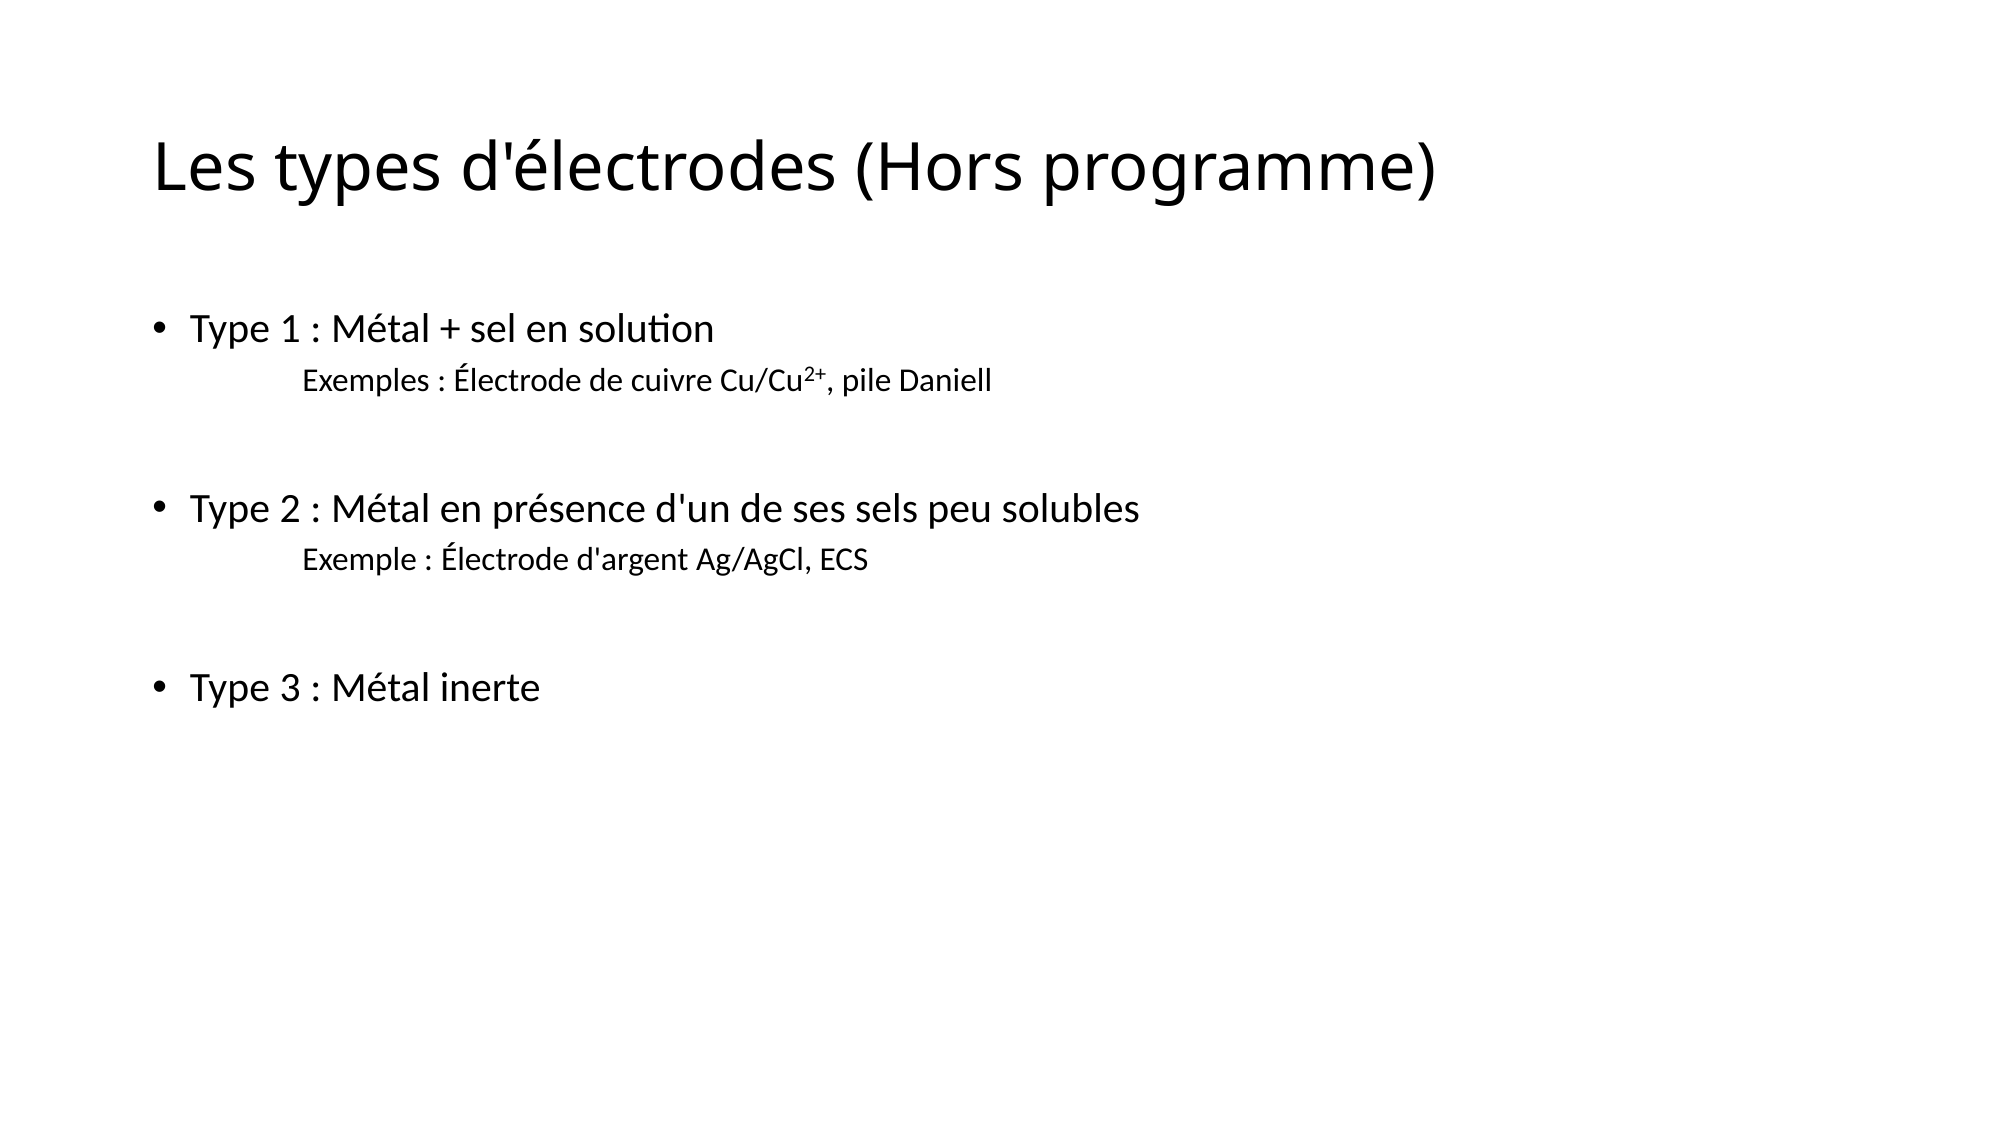

# Les types d'électrodes (Hors programme)
Type 1 : Métal + sel en solution
Exemples : Électrode de cuivre Cu/Cu2+, pile Daniell
Type 2 : Métal en présence d'un de ses sels peu solubles
Exemple : Électrode d'argent Ag/AgCl, ECS
Type 3 : Métal inerte